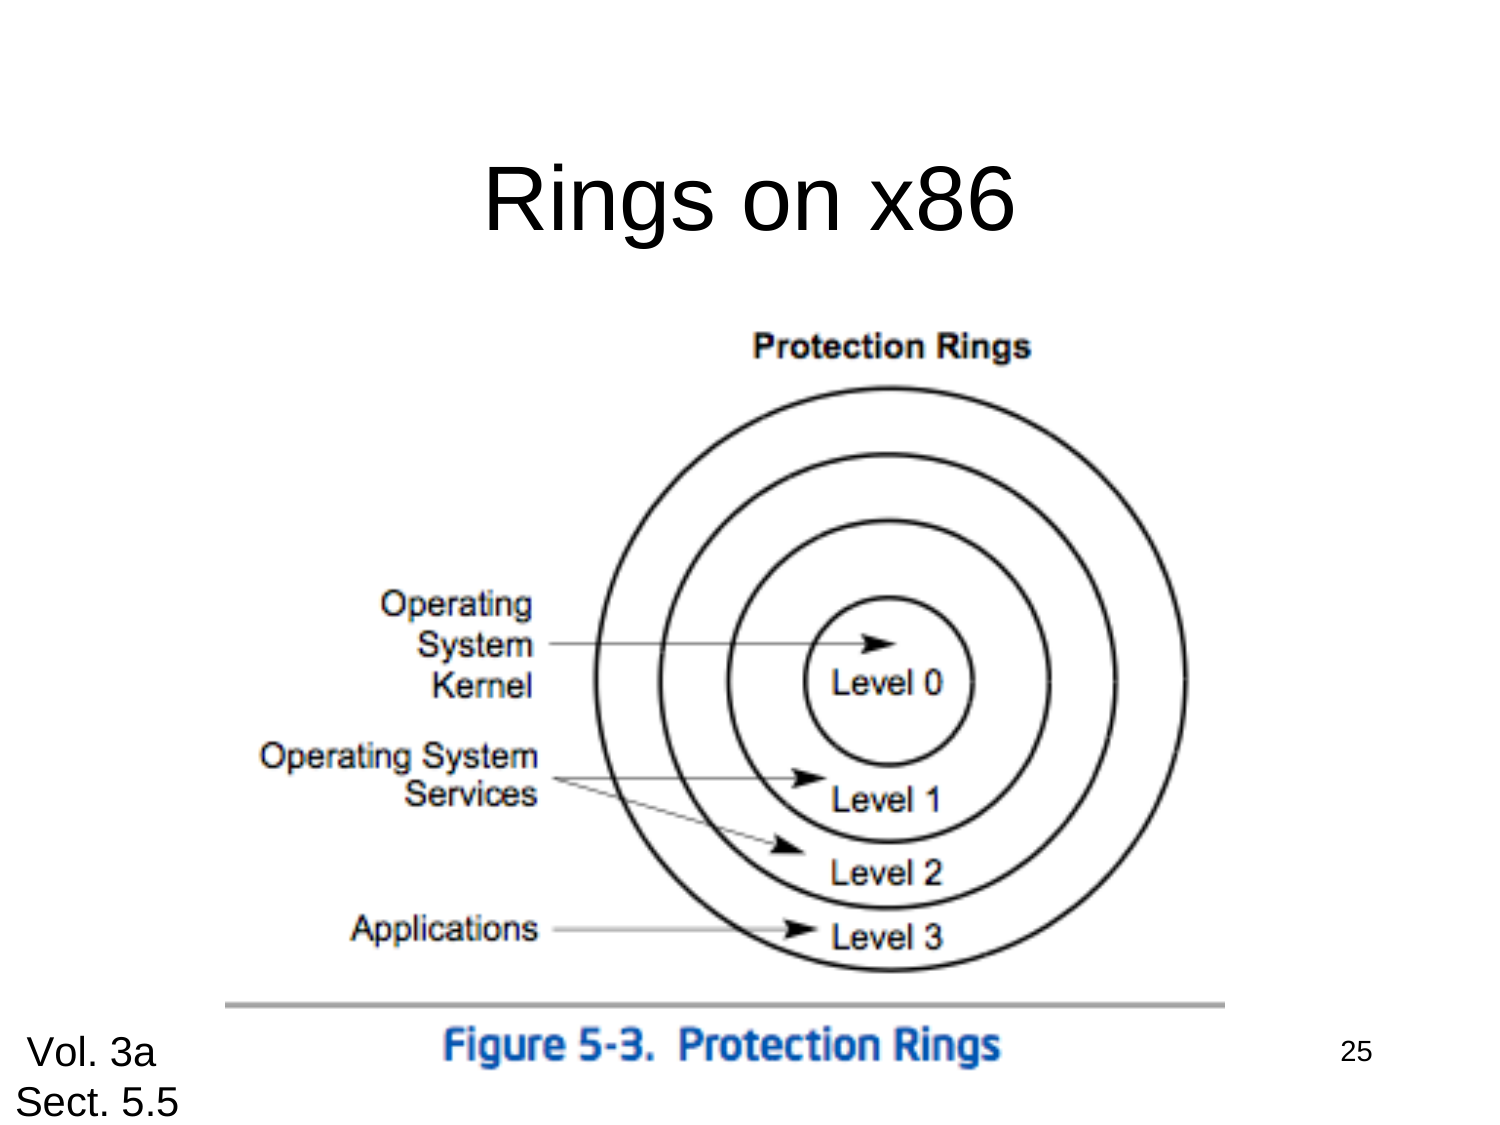

# Rings on x86
Vol. 3a
Sect. 5.5